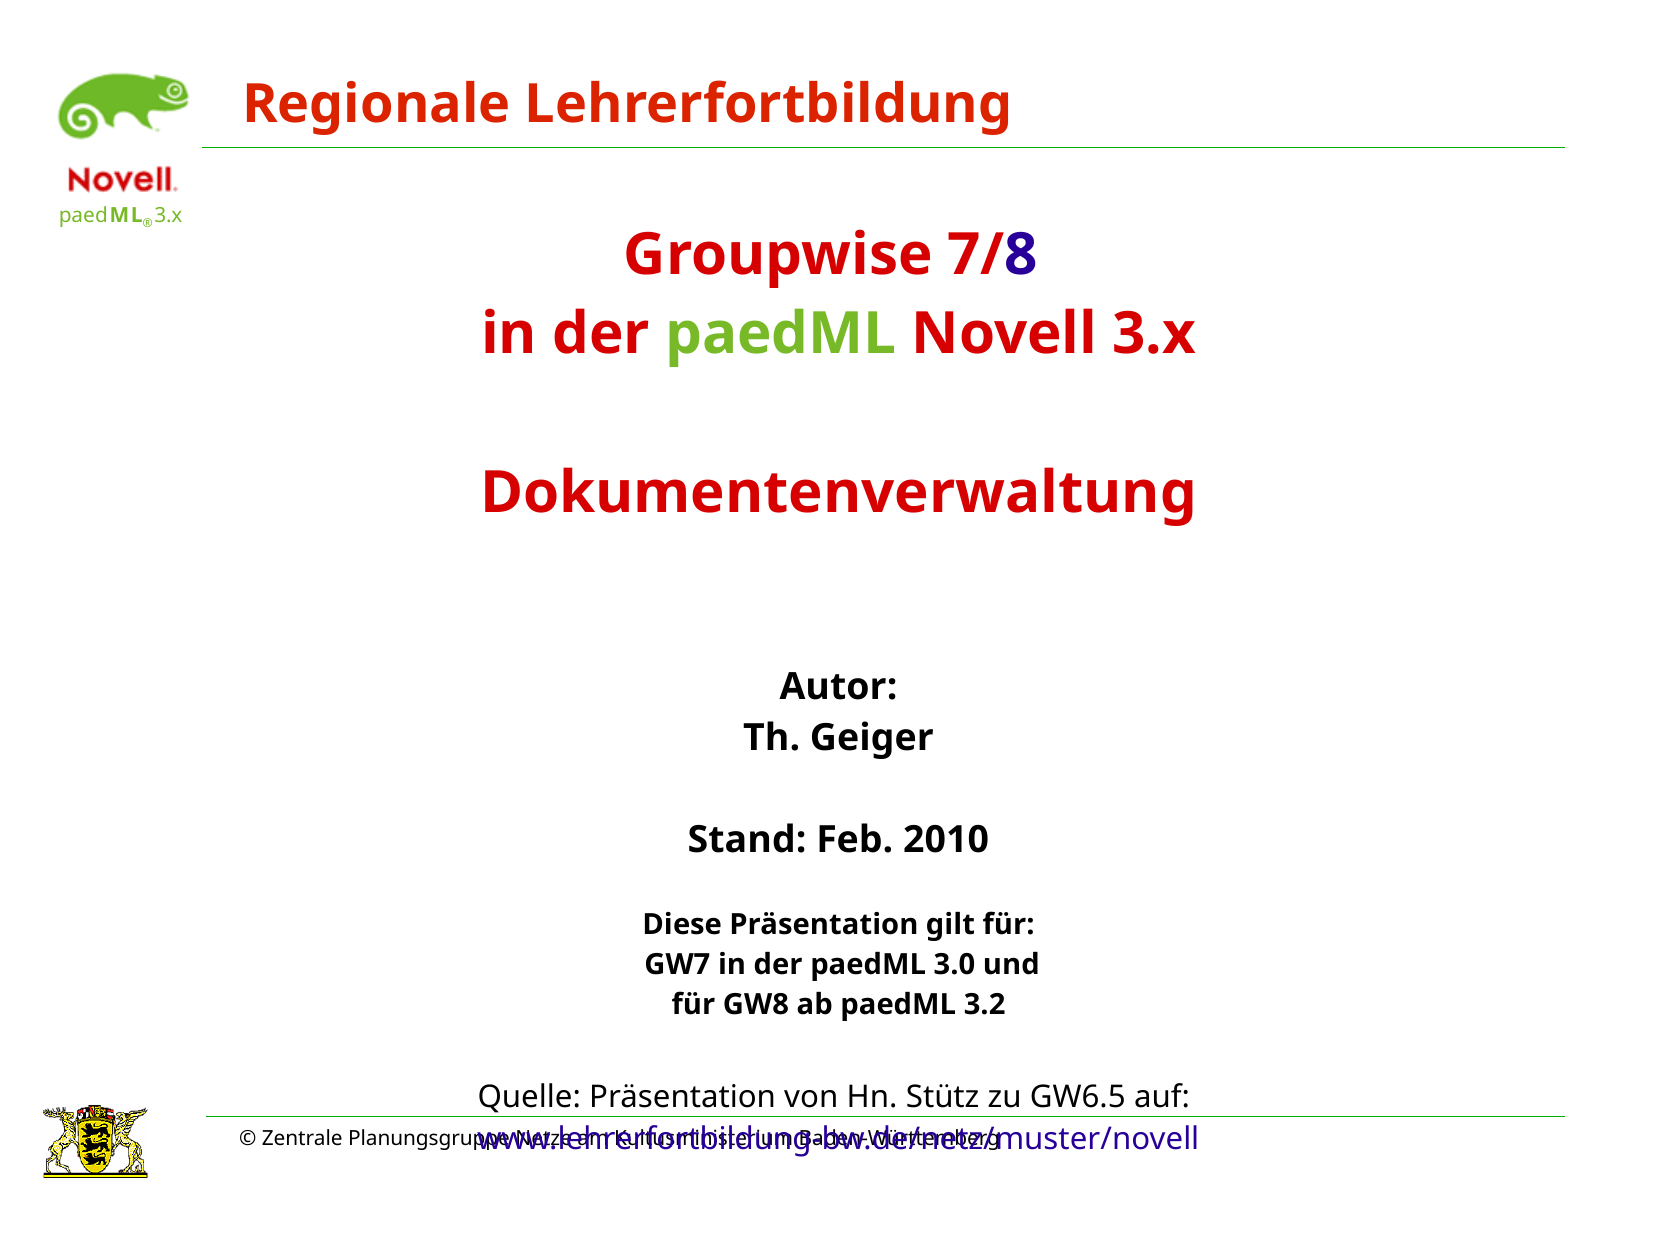

# Regionale Lehrerfortbildung
Groupwise 7/8
in der paedML Novell 3.x
Dokumentenverwaltung
Autor:
Th. Geiger
Stand: Feb. 2010
Diese Präsentation gilt für:
 GW7 in der paedML 3.0 und
für GW8 ab paedML 3.2
Quelle: Präsentation von Hn. Stütz zu GW6.5 auf:
www.lehrerfortbildung-bw.de/netz/muster/novell
© Zentrale Planungsgruppe Netze am Kultusministerium Baden-Württemberg